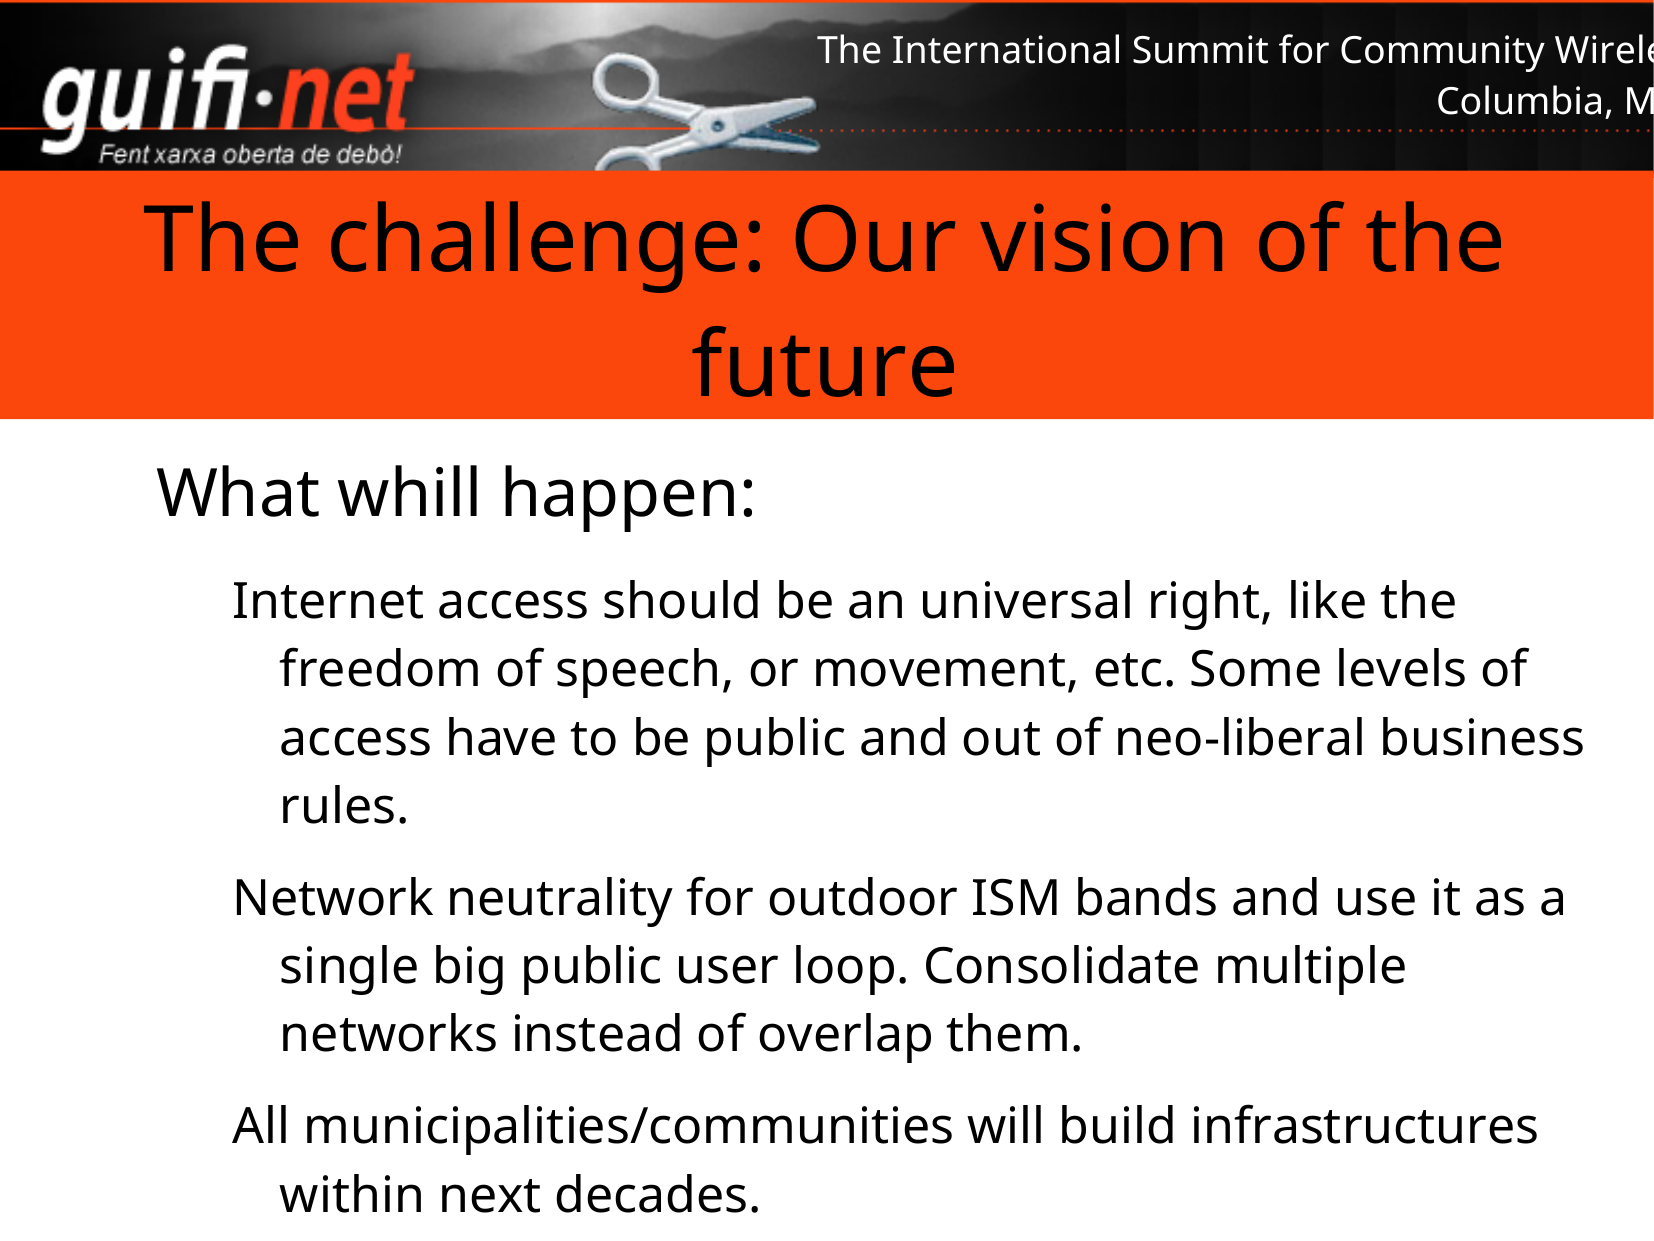

# The challenge: Our vision of the future
What whill happen:
Internet access should be an universal right, like the freedom of speech, or movement, etc. Some levels of access have to be public and out of neo-liberal business rules.
Network neutrality for outdoor ISM bands and use it as a single big public user loop. Consolidate multiple networks instead of overlap them.
All municipalities/communities will build infrastructures within next decades.
The Challenge
Enable civil society to be part of that